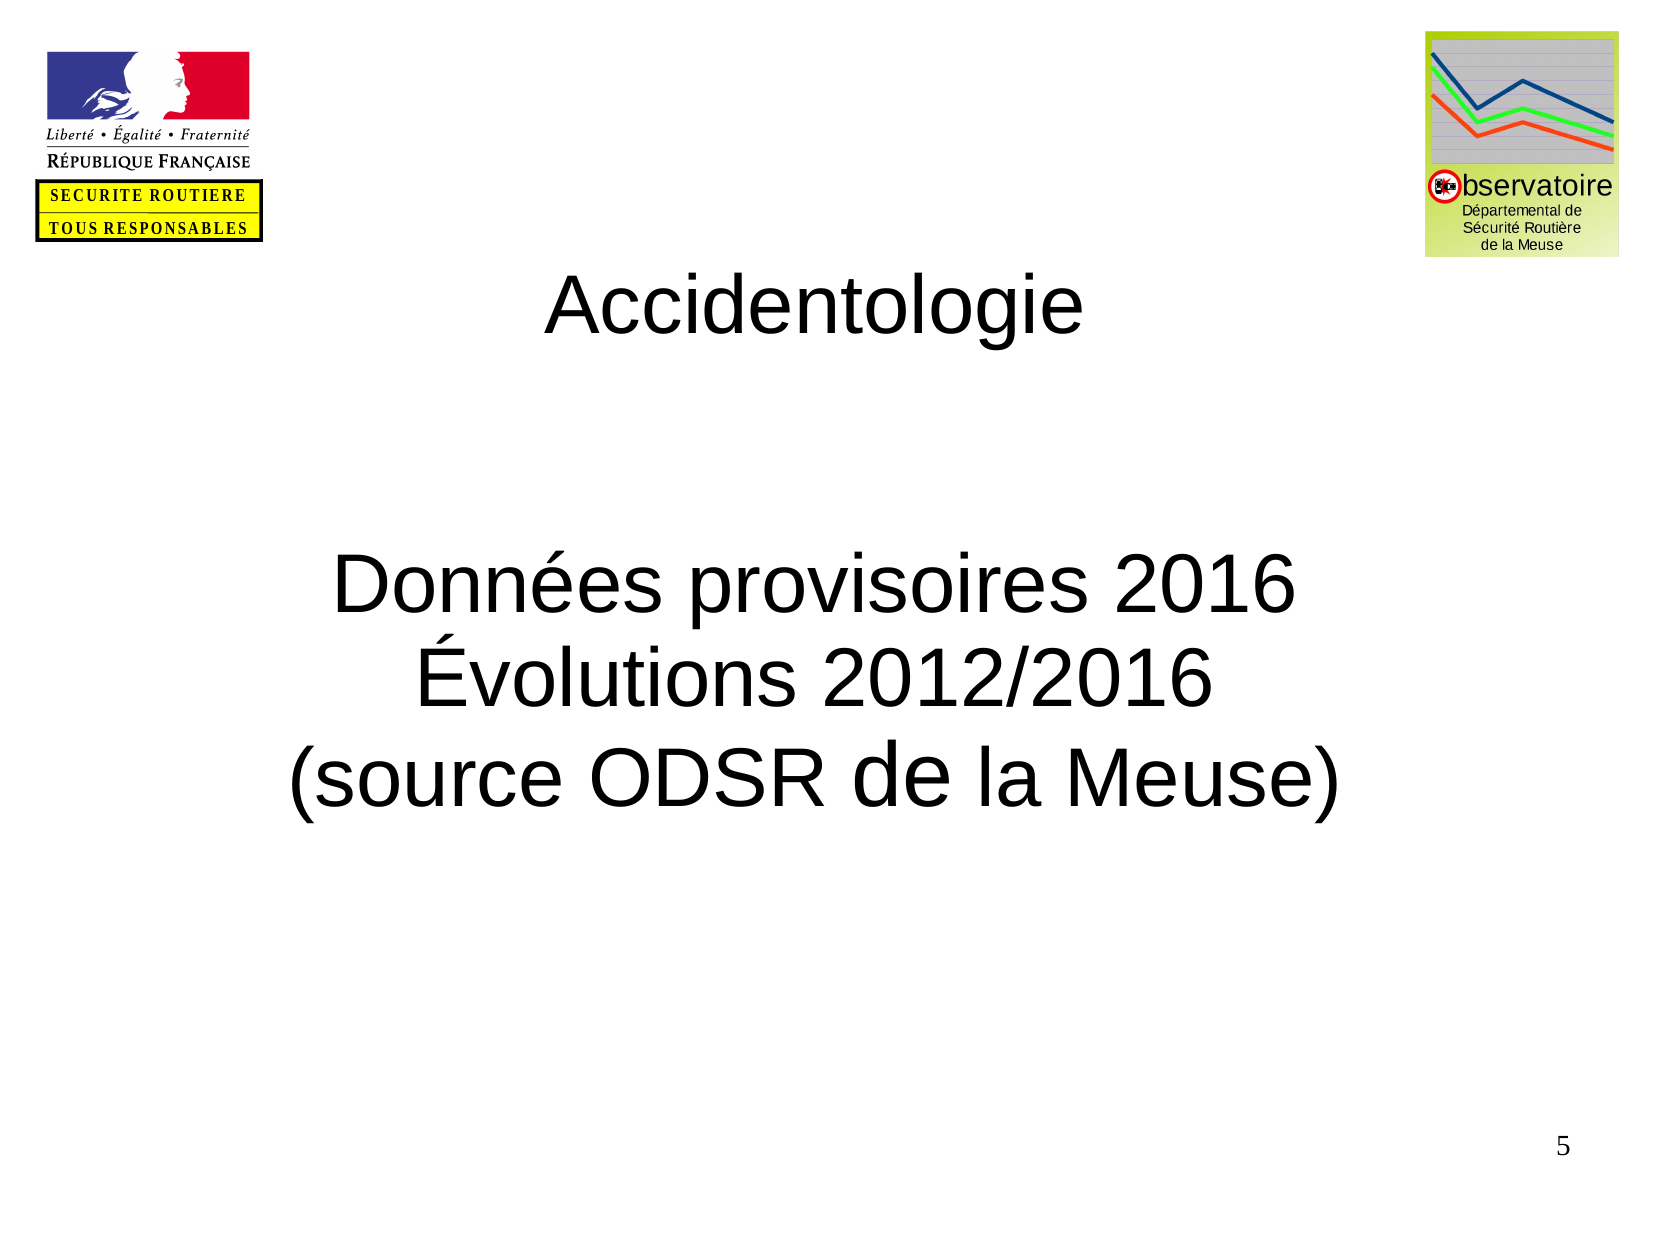

# Accidentologie Données provisoires 2016 Évolutions 2012/2016 (source ODSR de la Meuse)
5